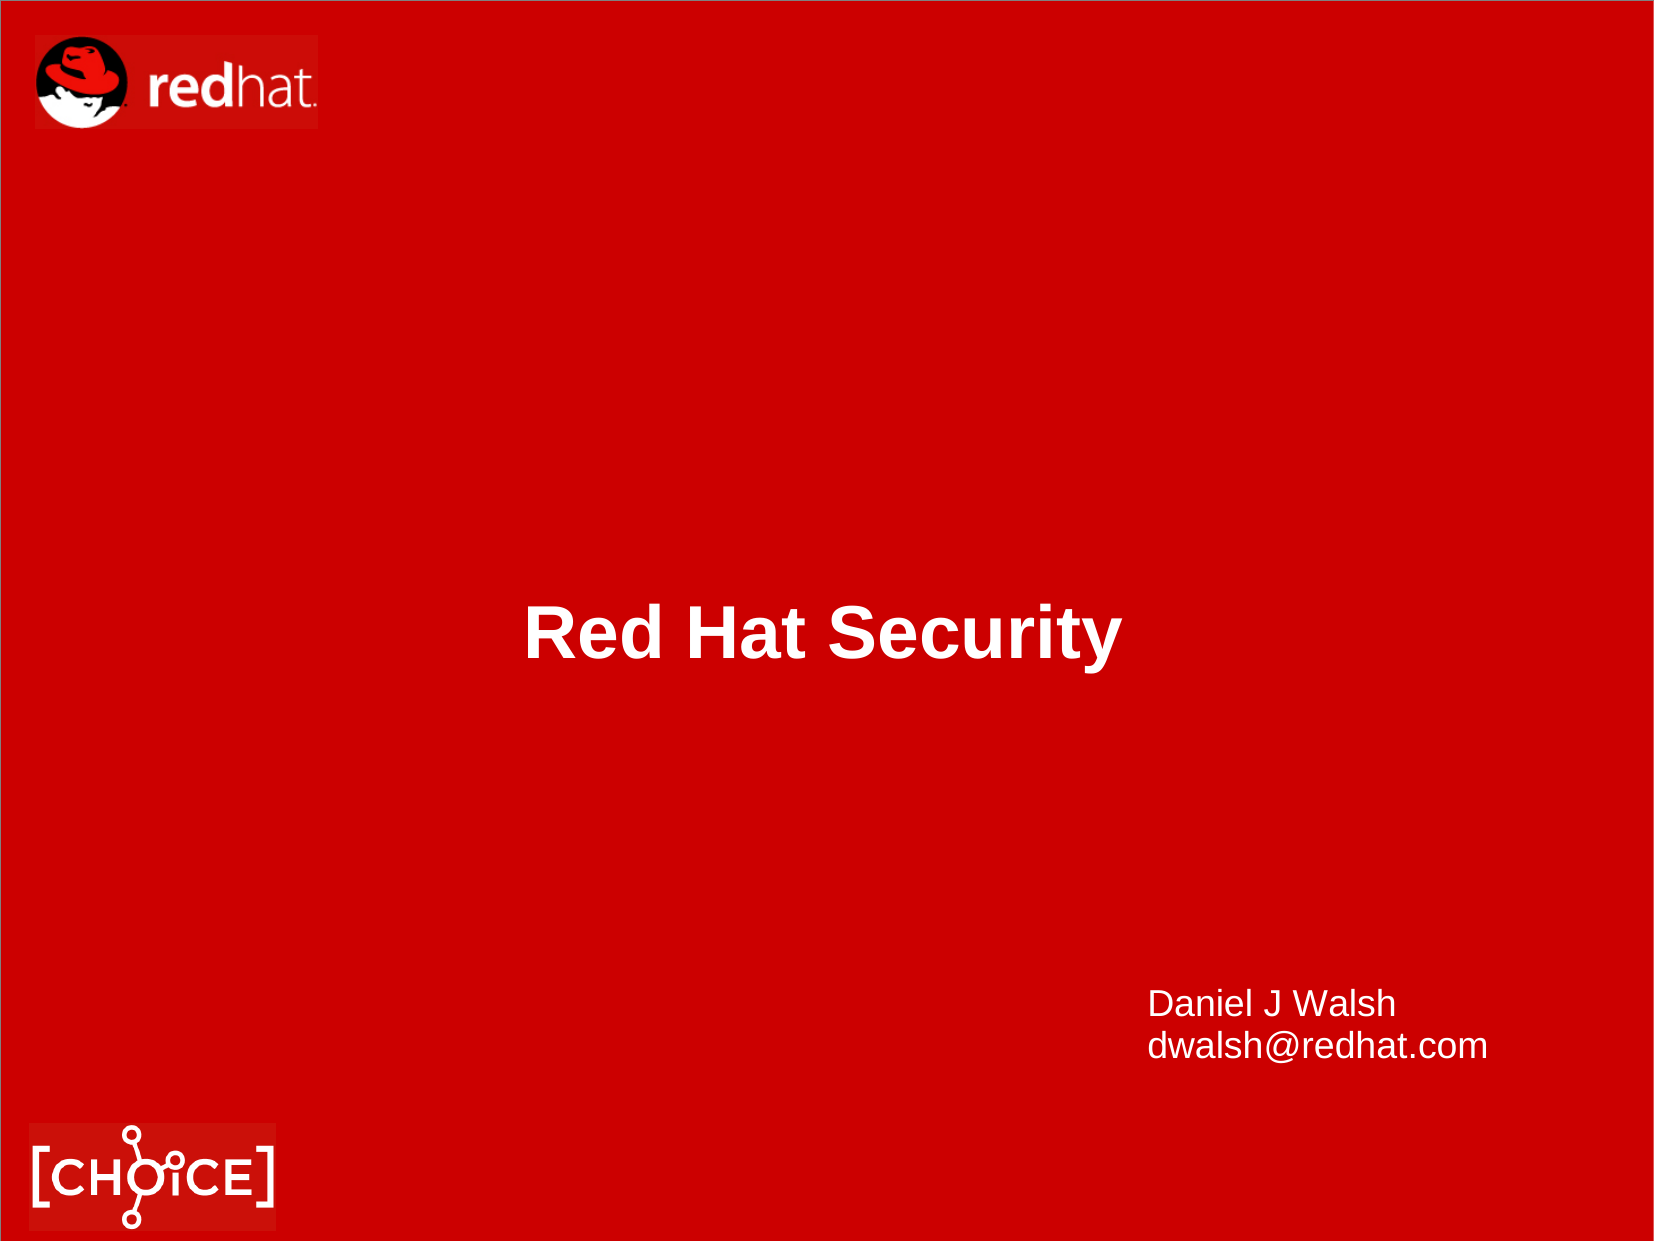

# Red Hat Security
Daniel J Walsh
dwalsh@redhat.com